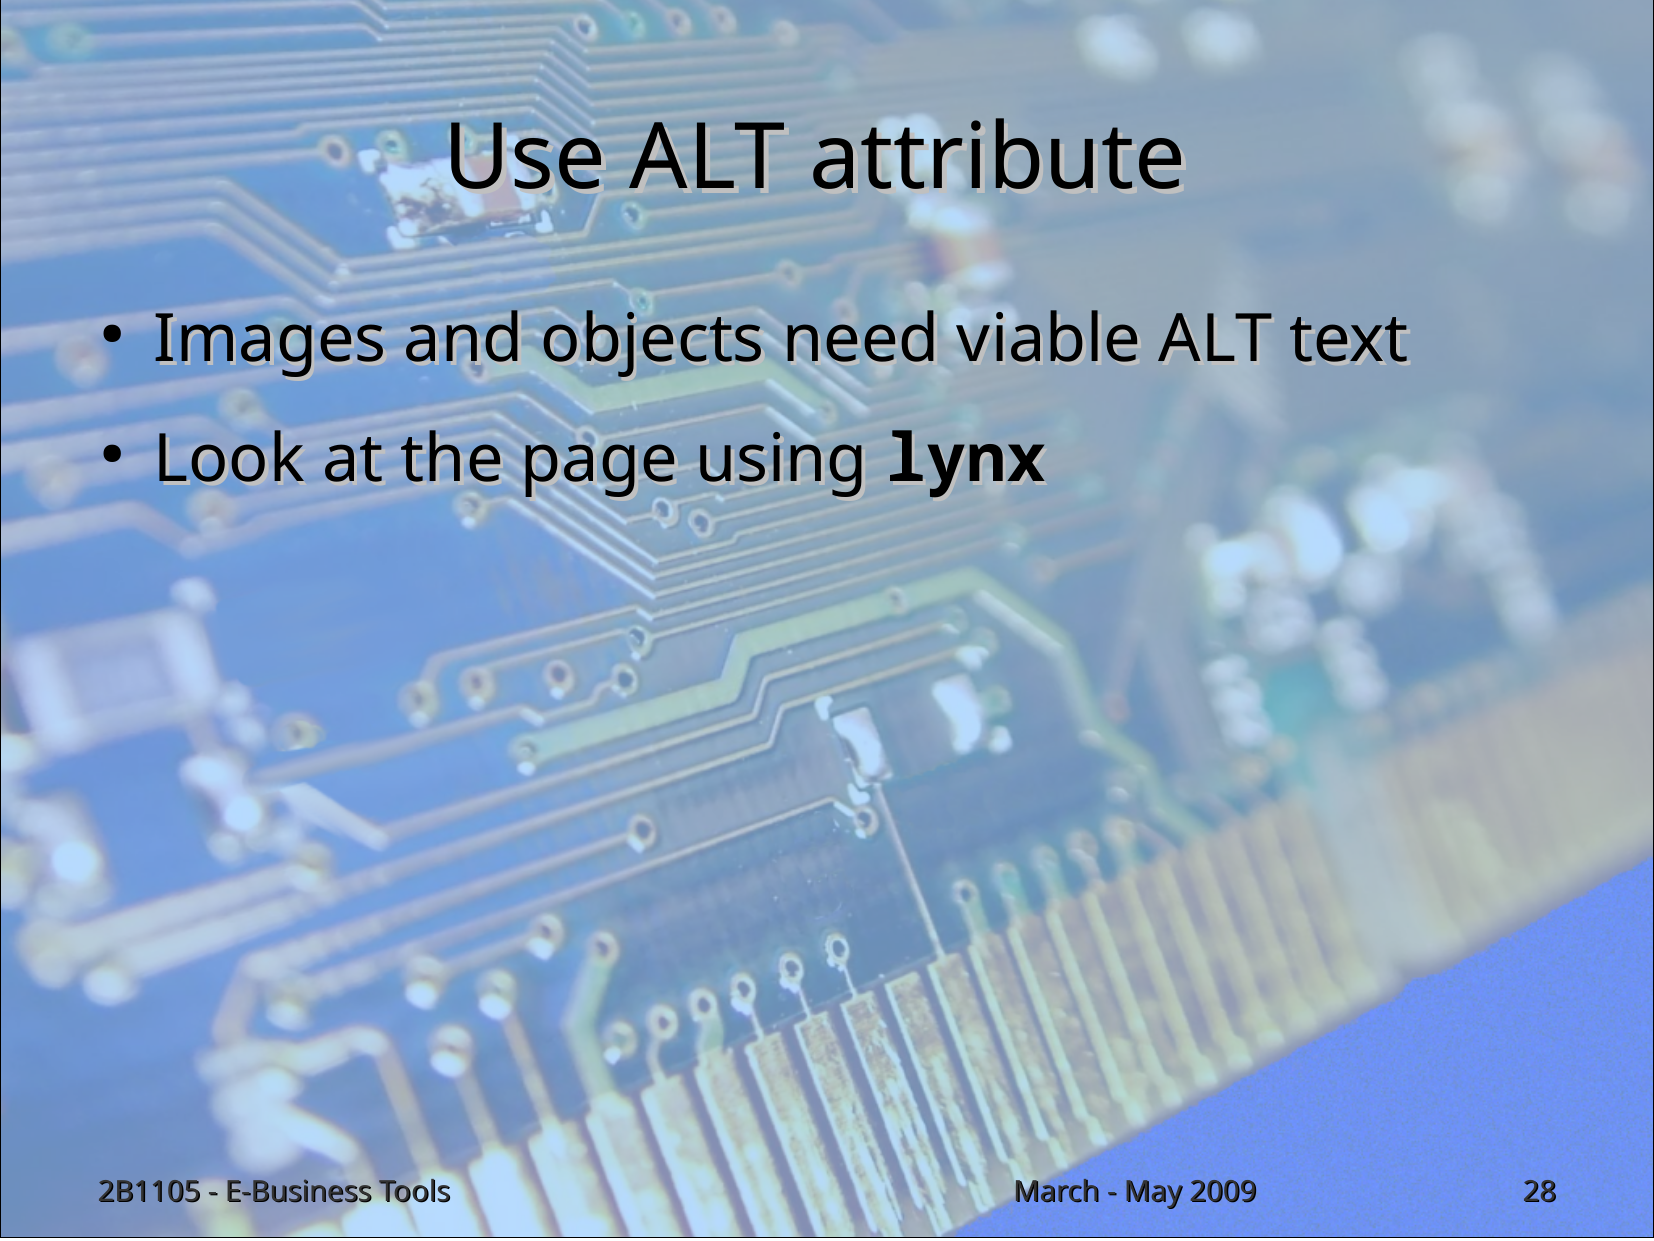

# Use ALT attribute
Images and objects need viable ALT text
Look at the page using lynx